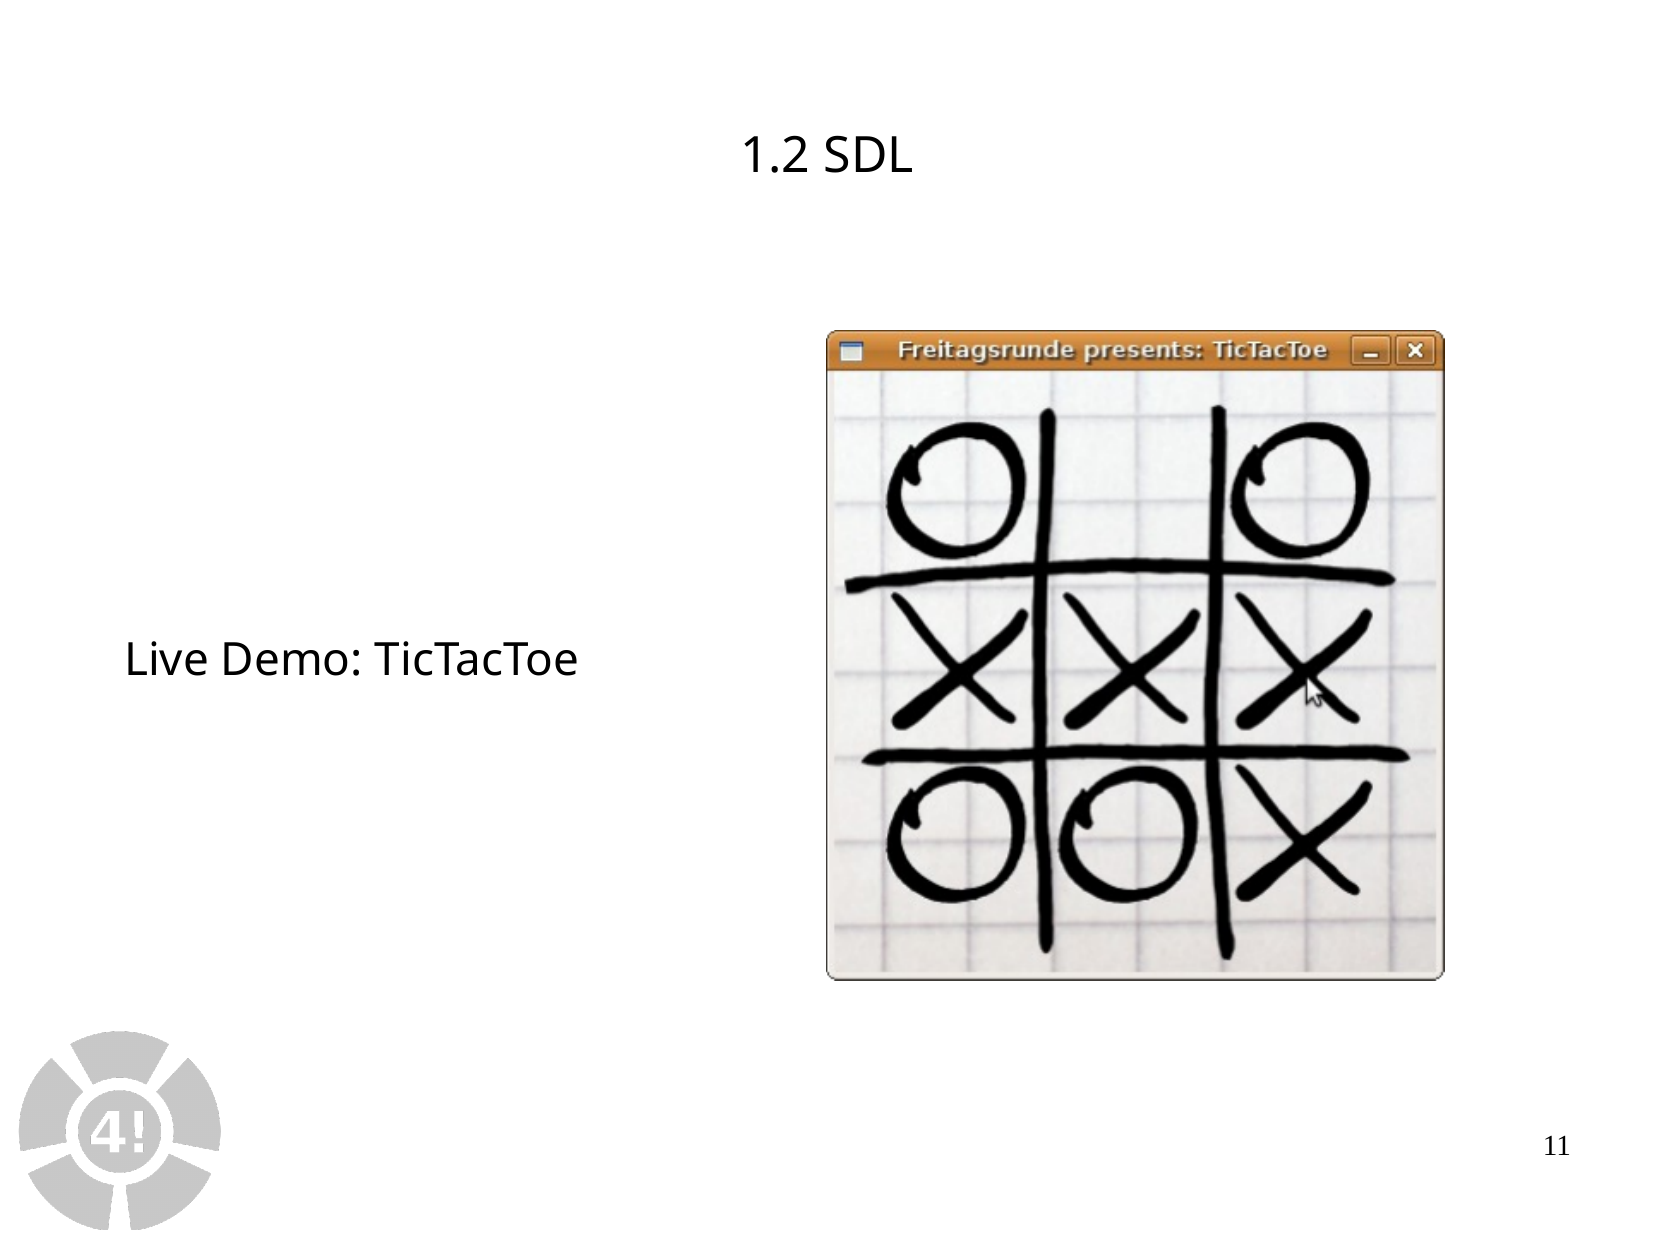

# 1.2 SDL
Live Demo: TicTacToe
11